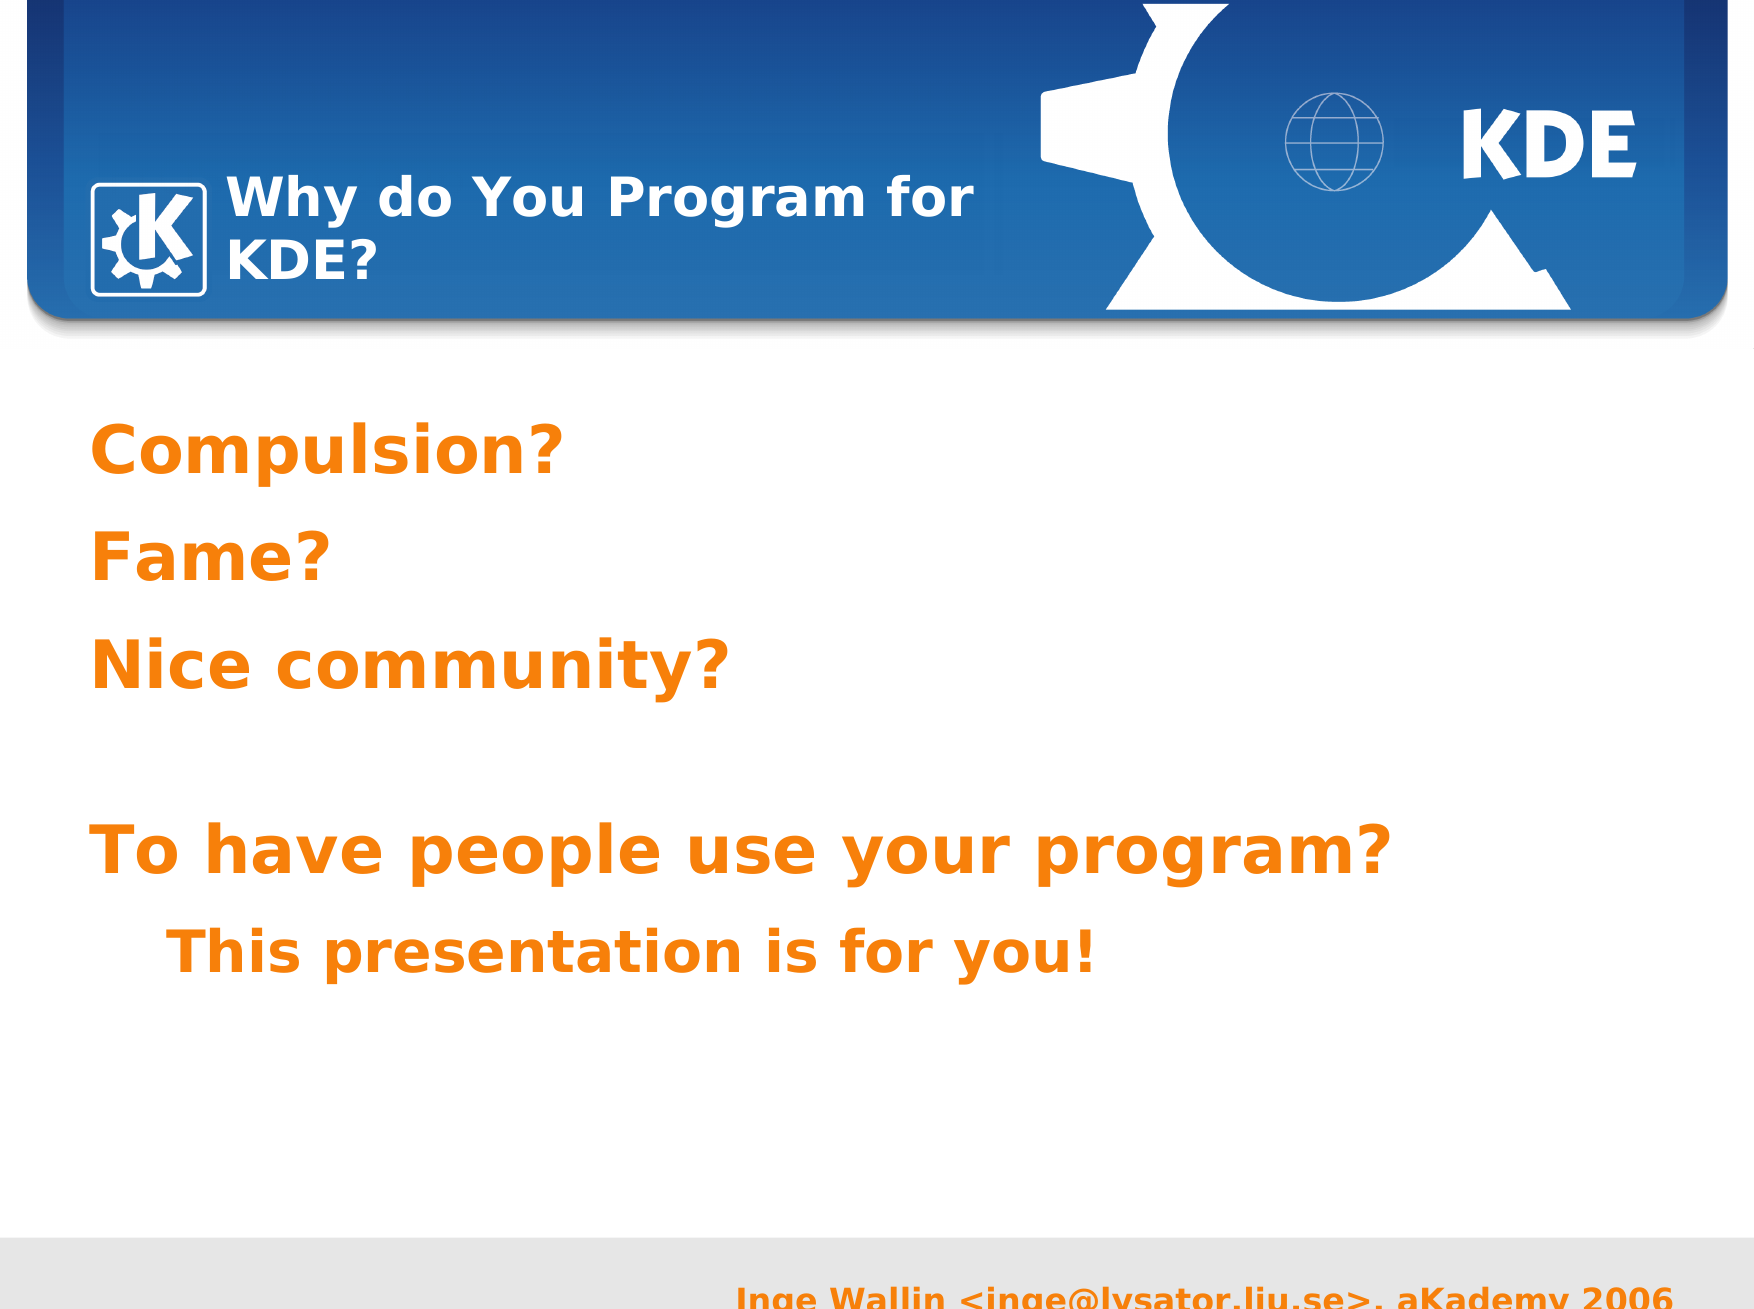

# Why do You Program for KDE?
Compulsion?
Fame?
Nice community?
To have people use your program?
This presentation is for you!